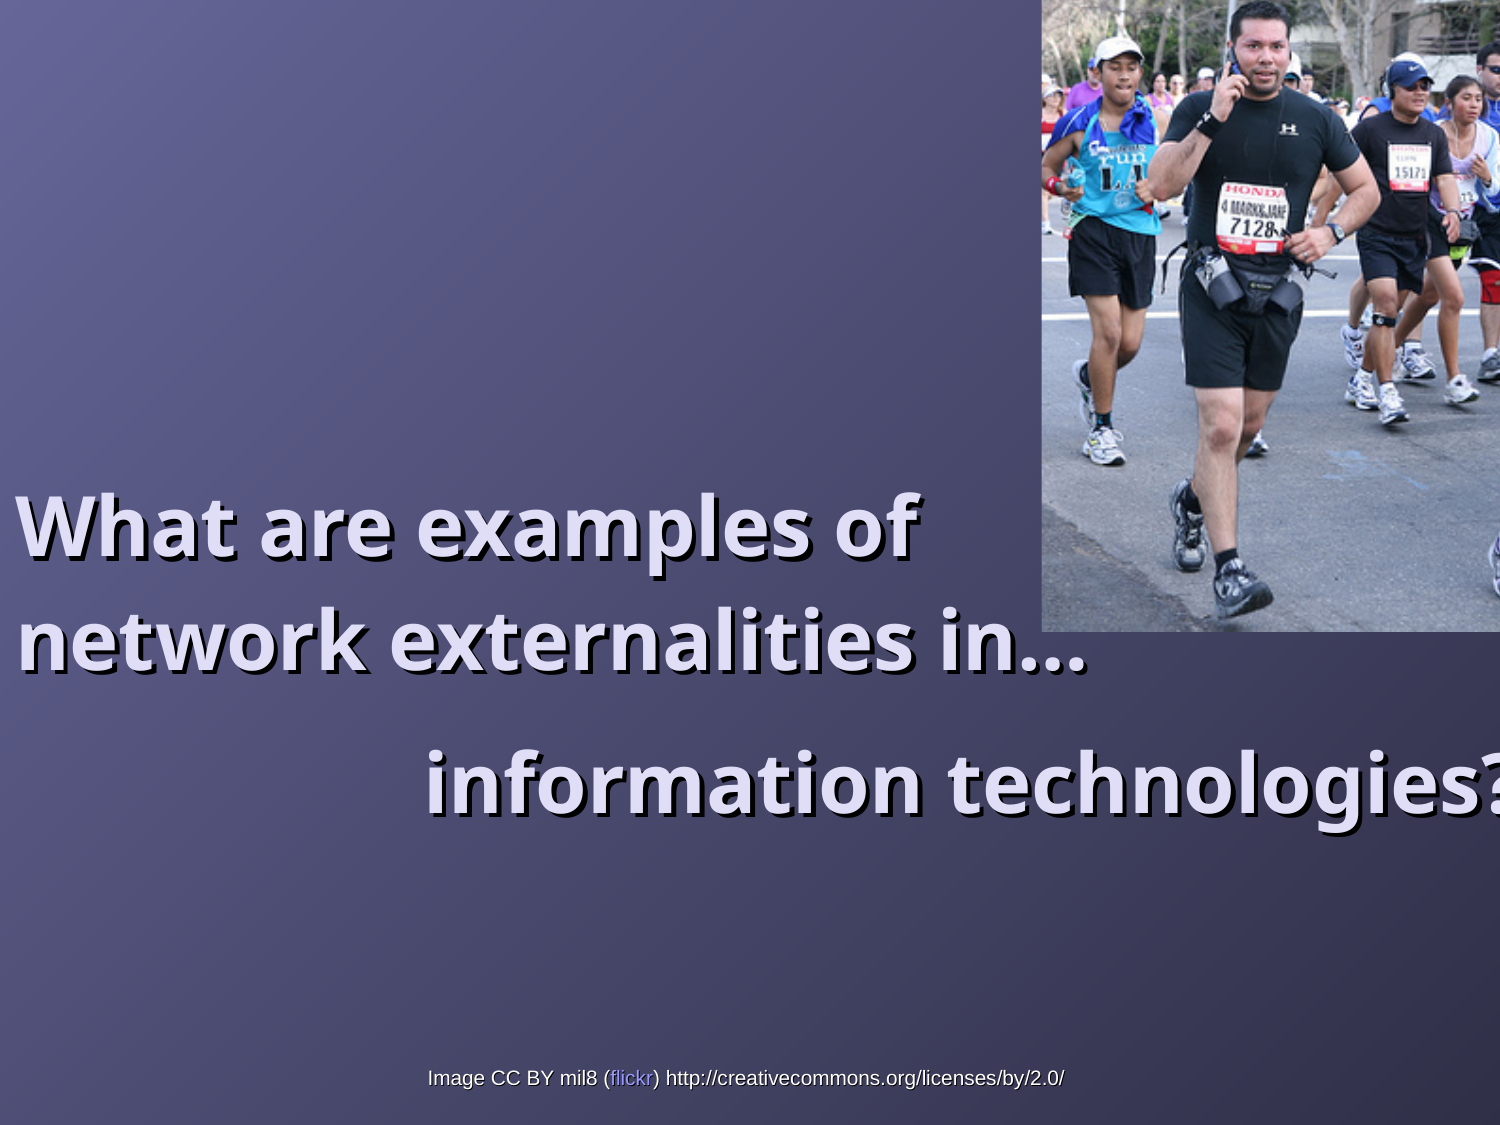

# What are examples of network externalities in…
information technologies?
Image CC BY mil8 (flickr) http://creativecommons.org/licenses/by/2.0/